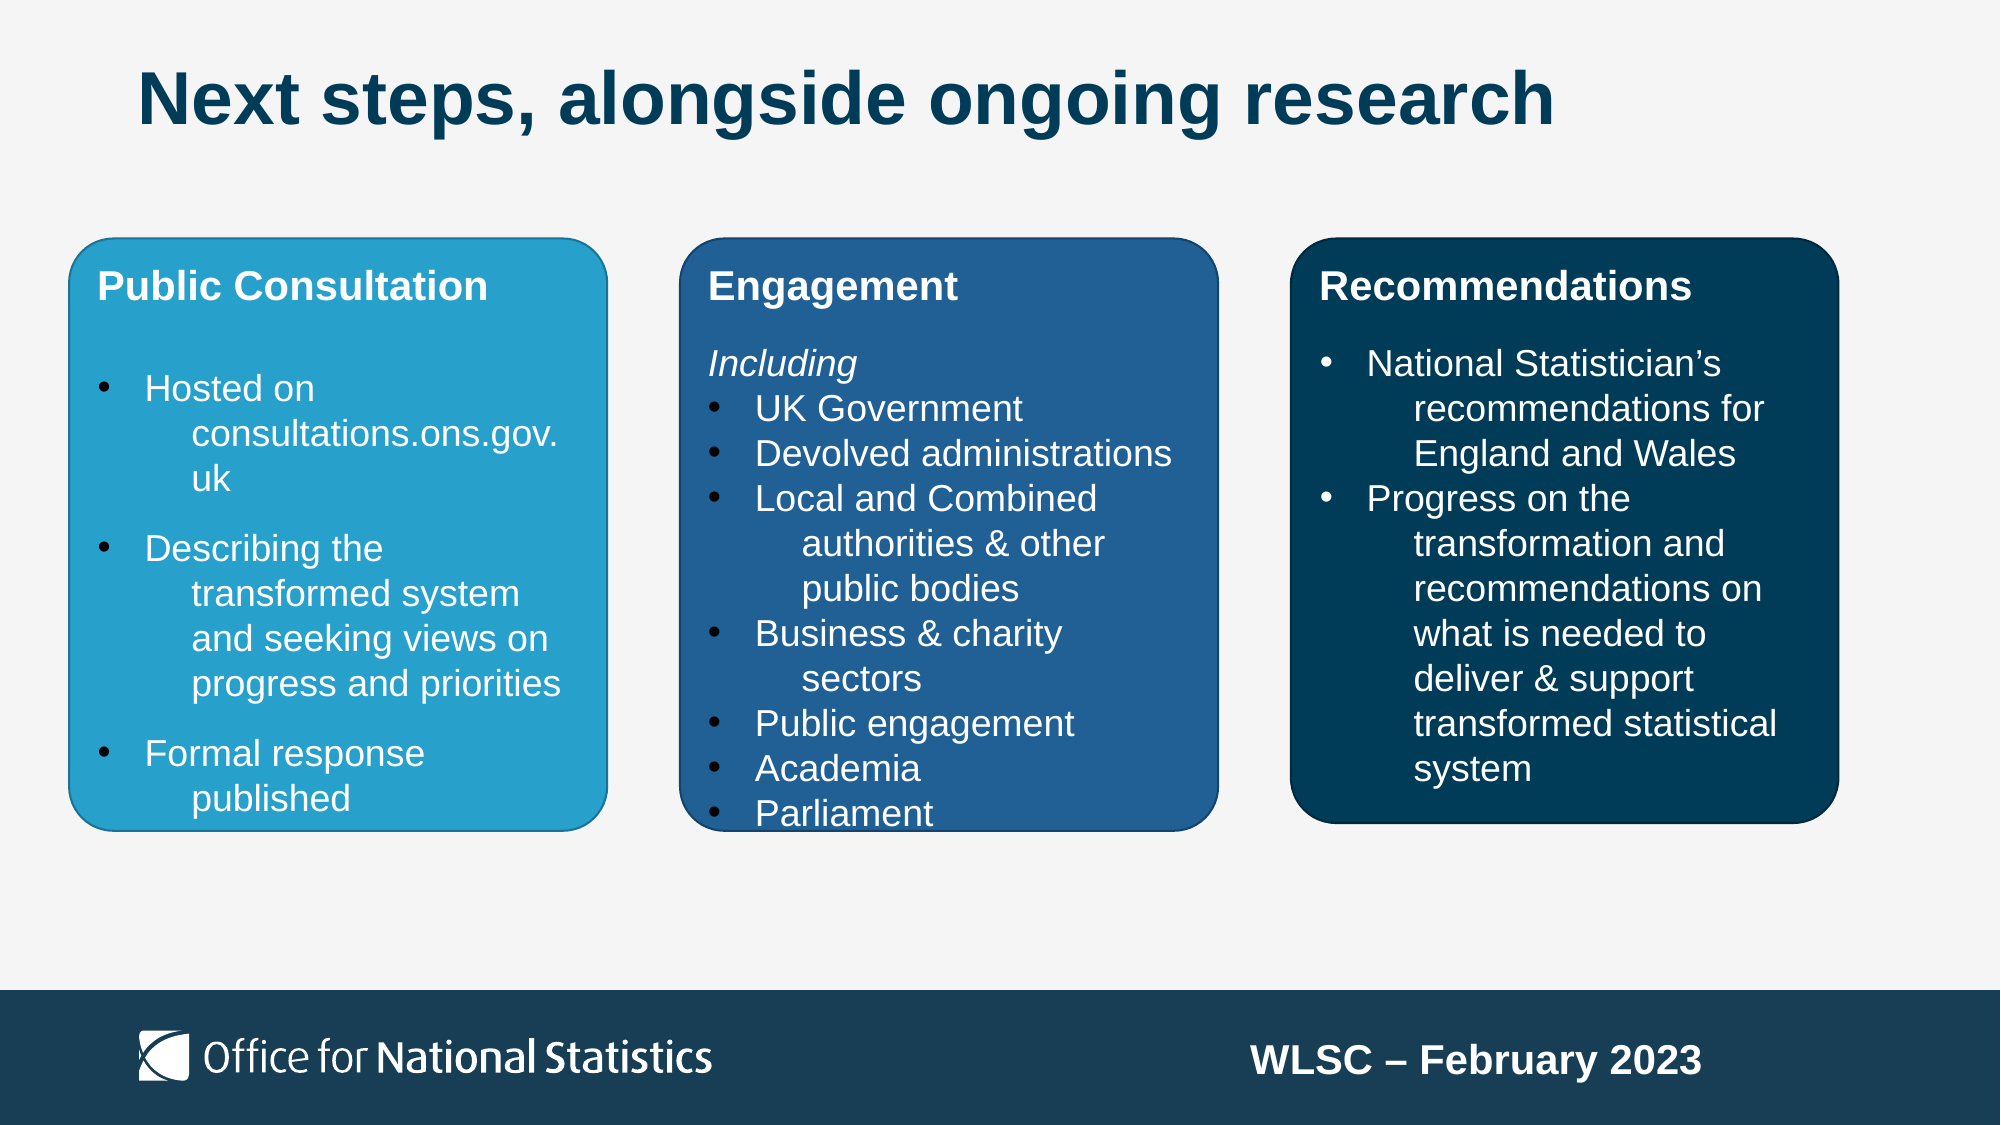

# Next steps, alongside ongoing research
Public Consultation
Hosted on consultations.ons.gov.uk
Describing the transformed system and seeking views on progress and priorities
Formal response published
Engagement
Including
UK Government
Devolved administrations
Local and Combined authorities & other public bodies
Business & charity sectors
Public engagement
Academia
Parliament
Recommendations
National Statistician’s recommendations for England and Wales
Progress on the transformation and recommendations on what is needed to deliver & support transformed statistical system
WLSC – February 2023